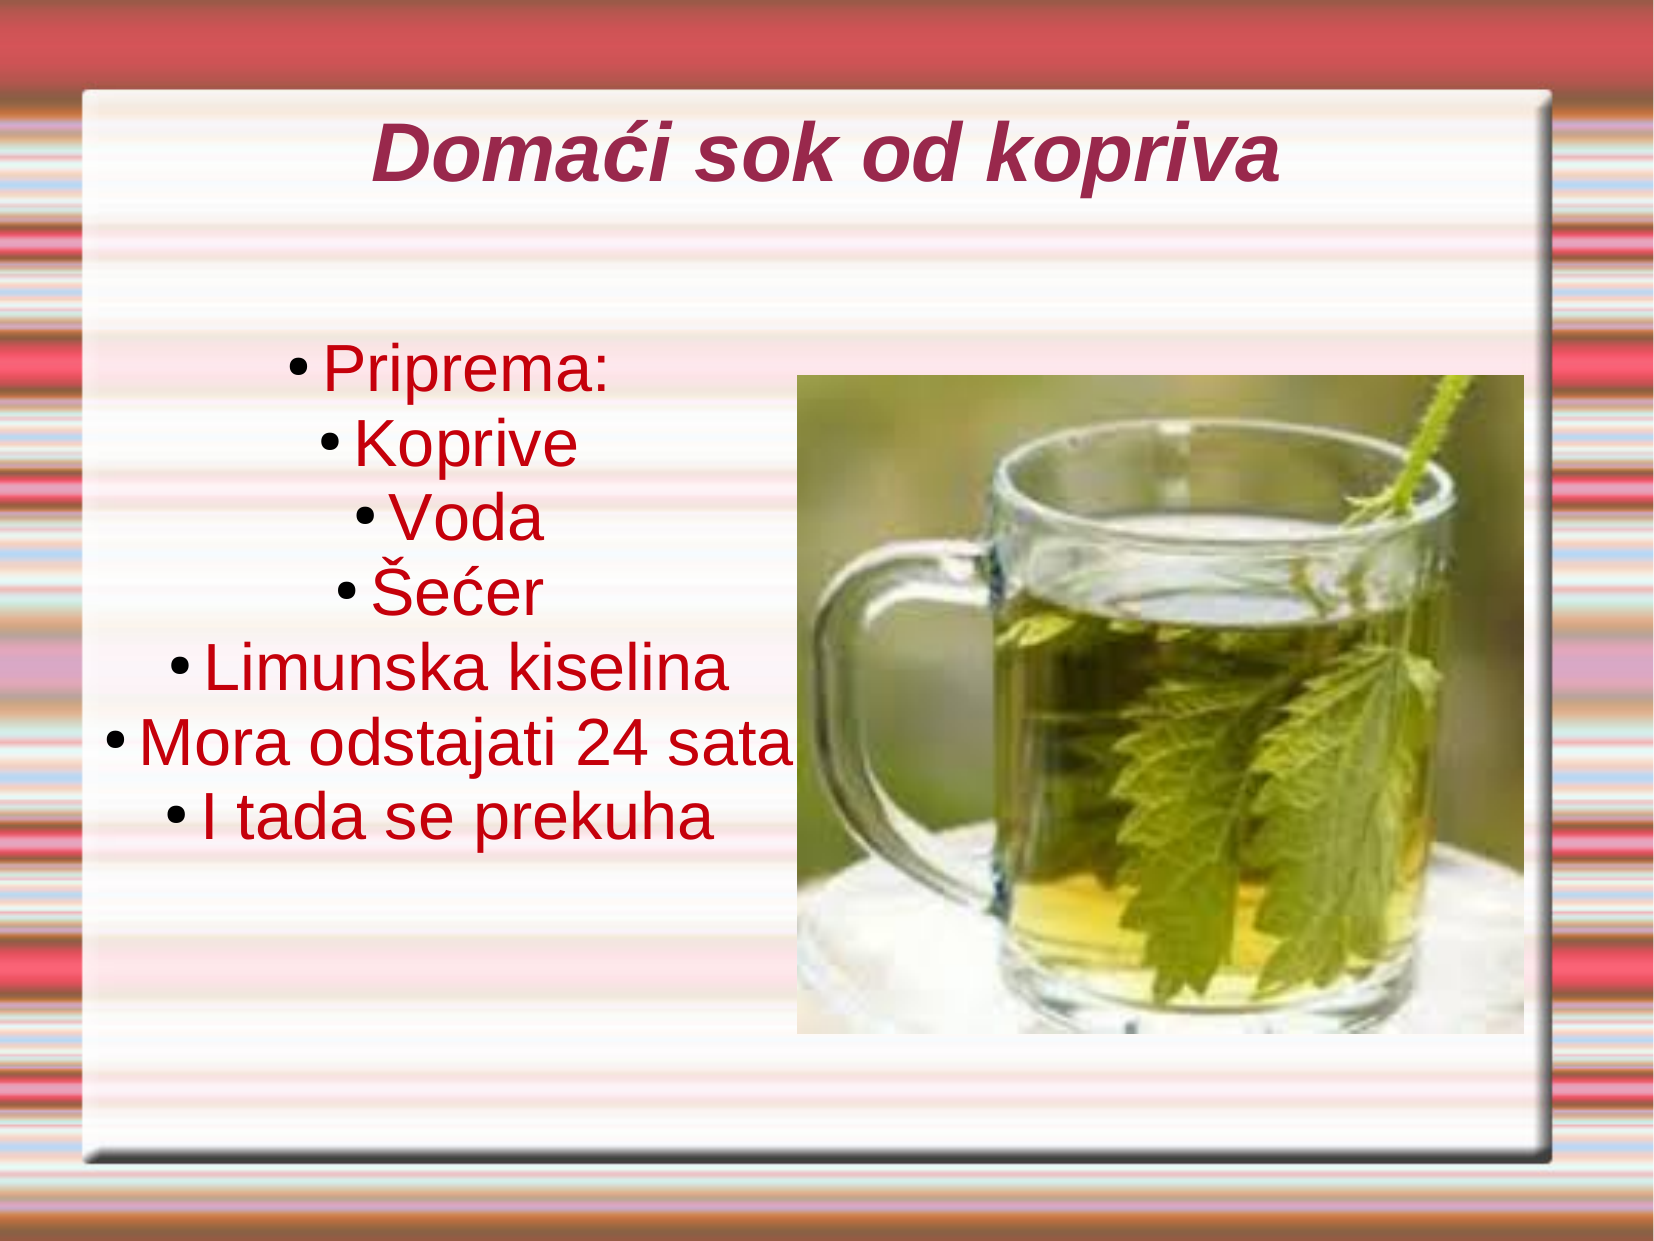

# Domaći sok od kopriva
Priprema:
Koprive
Voda
Šećer
Limunska kiselina
Mora odstajati 24 sata
I tada se prekuha